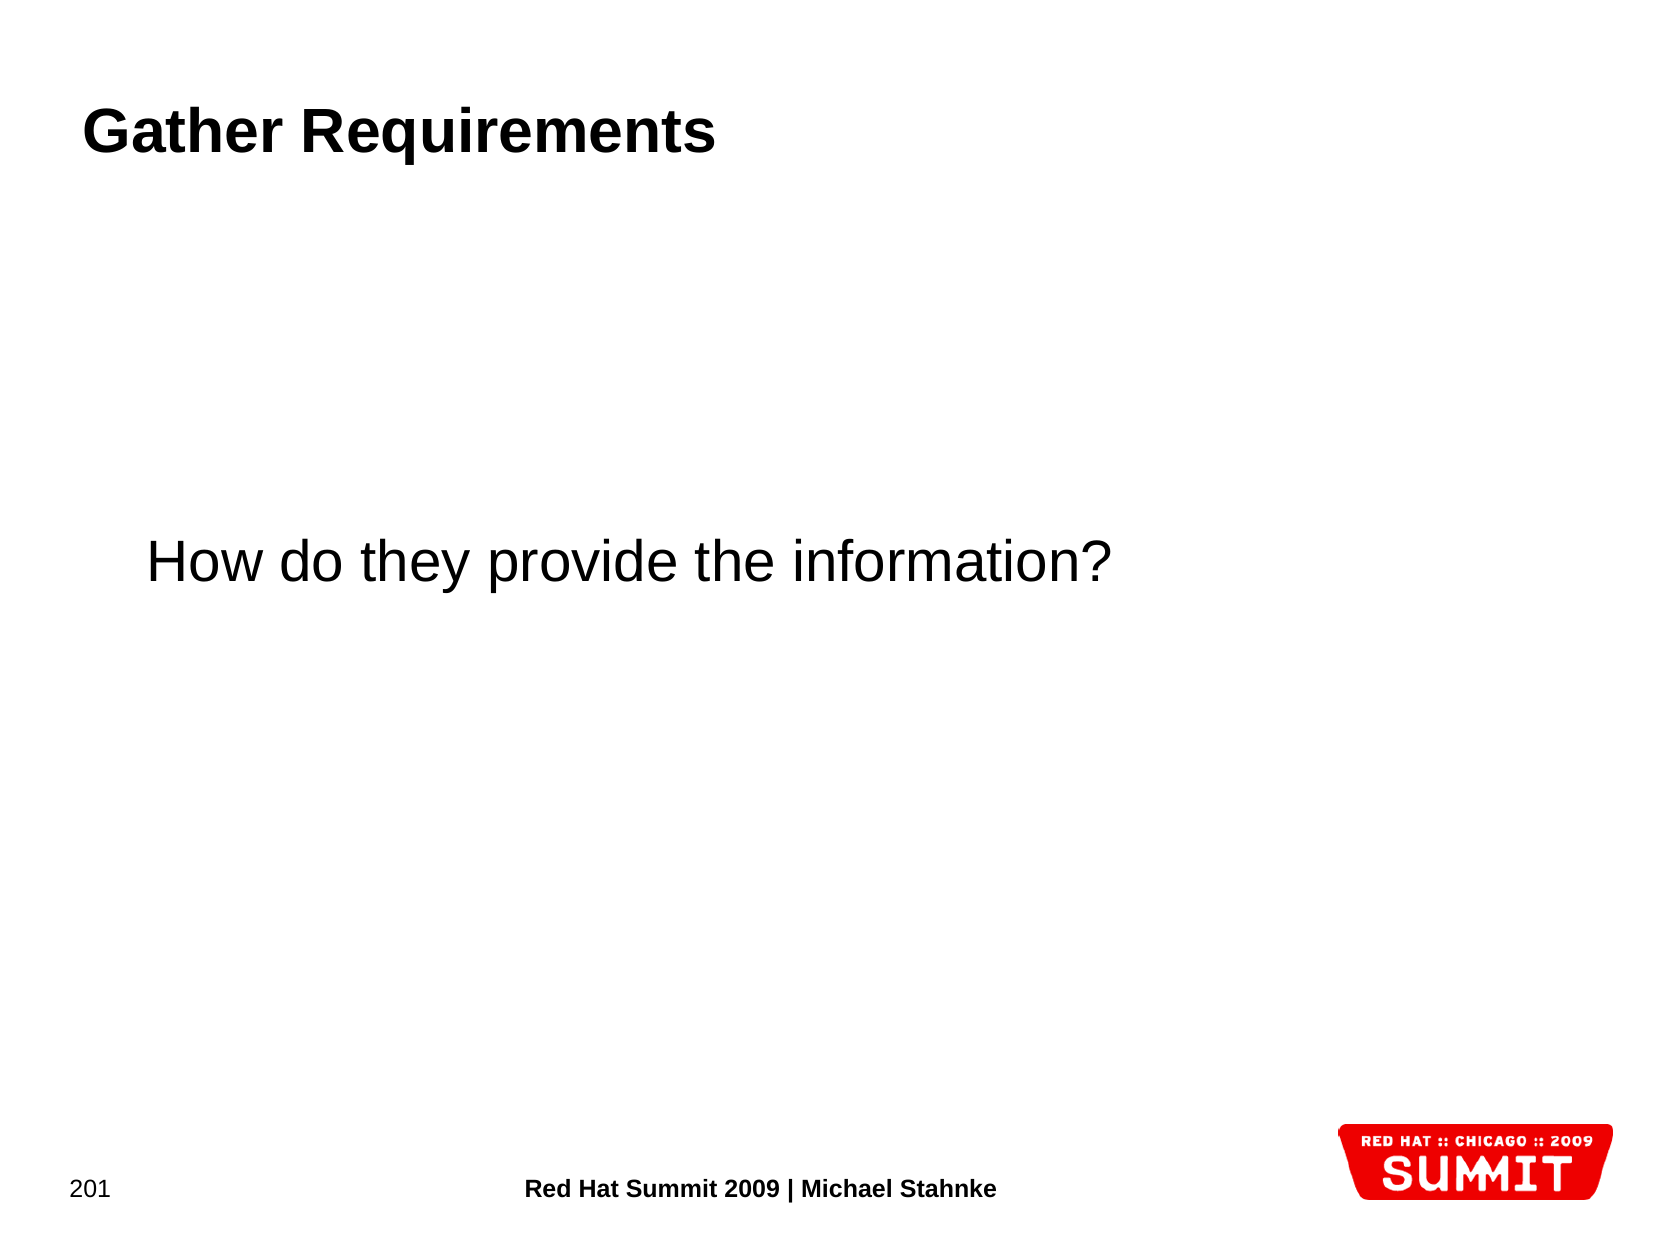

# Gather Requirements
How do they provide the information?